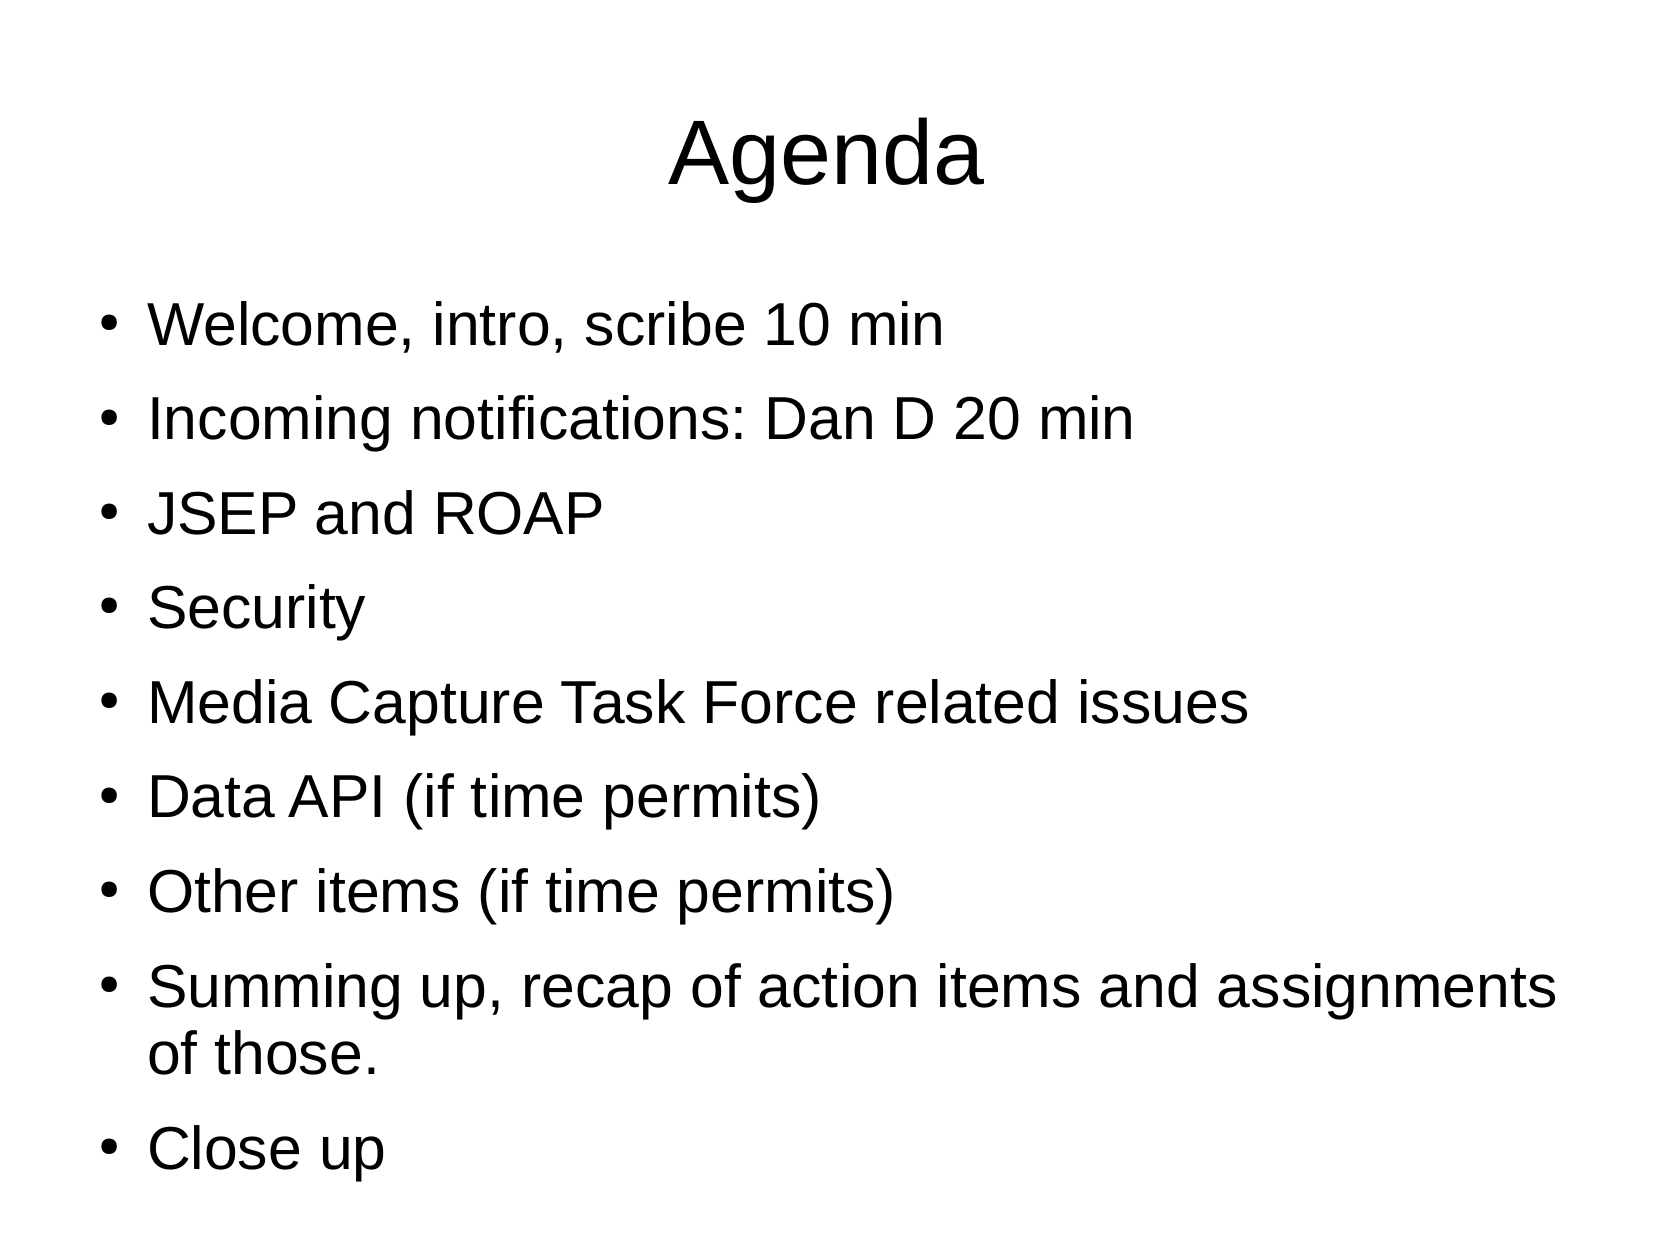

# Agenda
Welcome, intro, scribe 10 min
Incoming notifications: Dan D 20 min
JSEP and ROAP
Security
Media Capture Task Force related issues
Data API (if time permits)
Other items (if time permits)
Summing up, recap of action items and assignments of those.
Close up